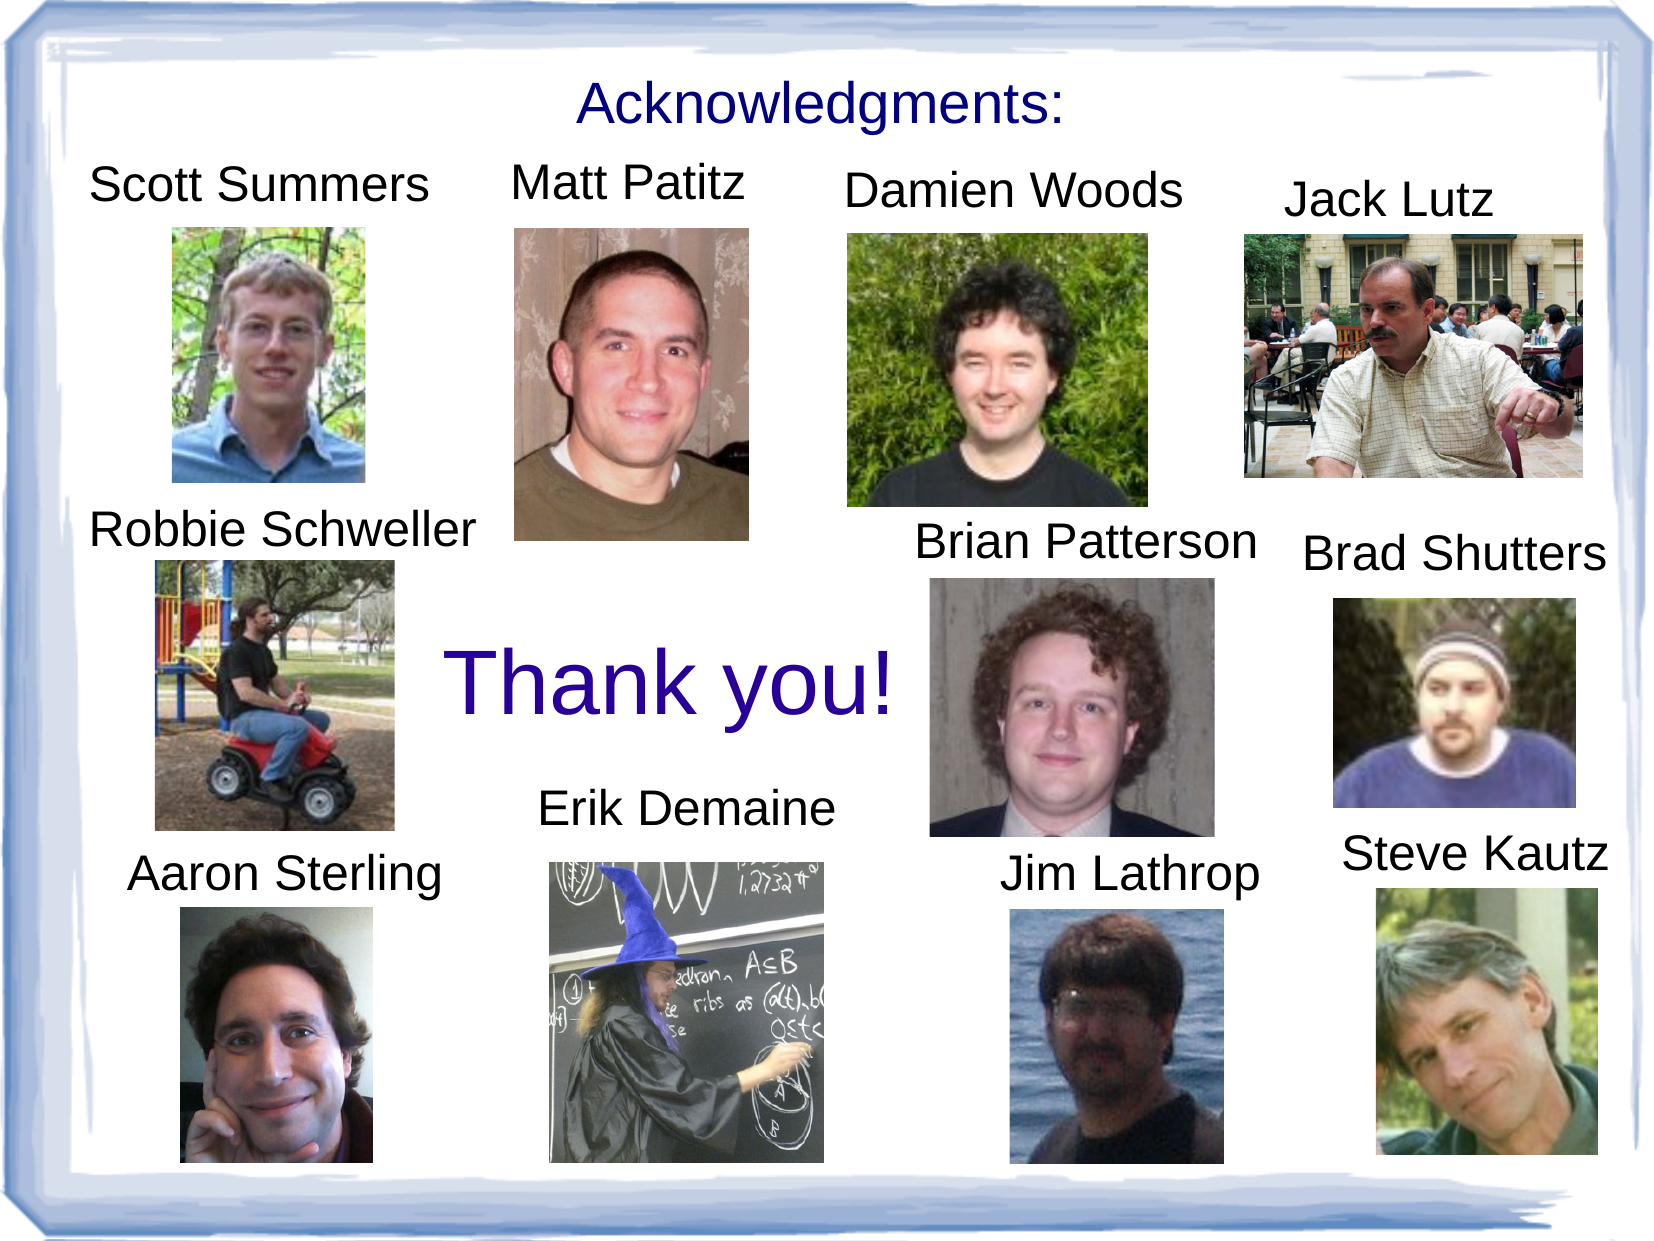

Acknowledgments:
Matt Patitz
Scott Summers
Damien Woods
Jack Lutz
Robbie Schweller
Brian Patterson
Brad Shutters
Thank you!
Erik Demaine
Steve Kautz
Jim Lathrop
Aaron Sterling